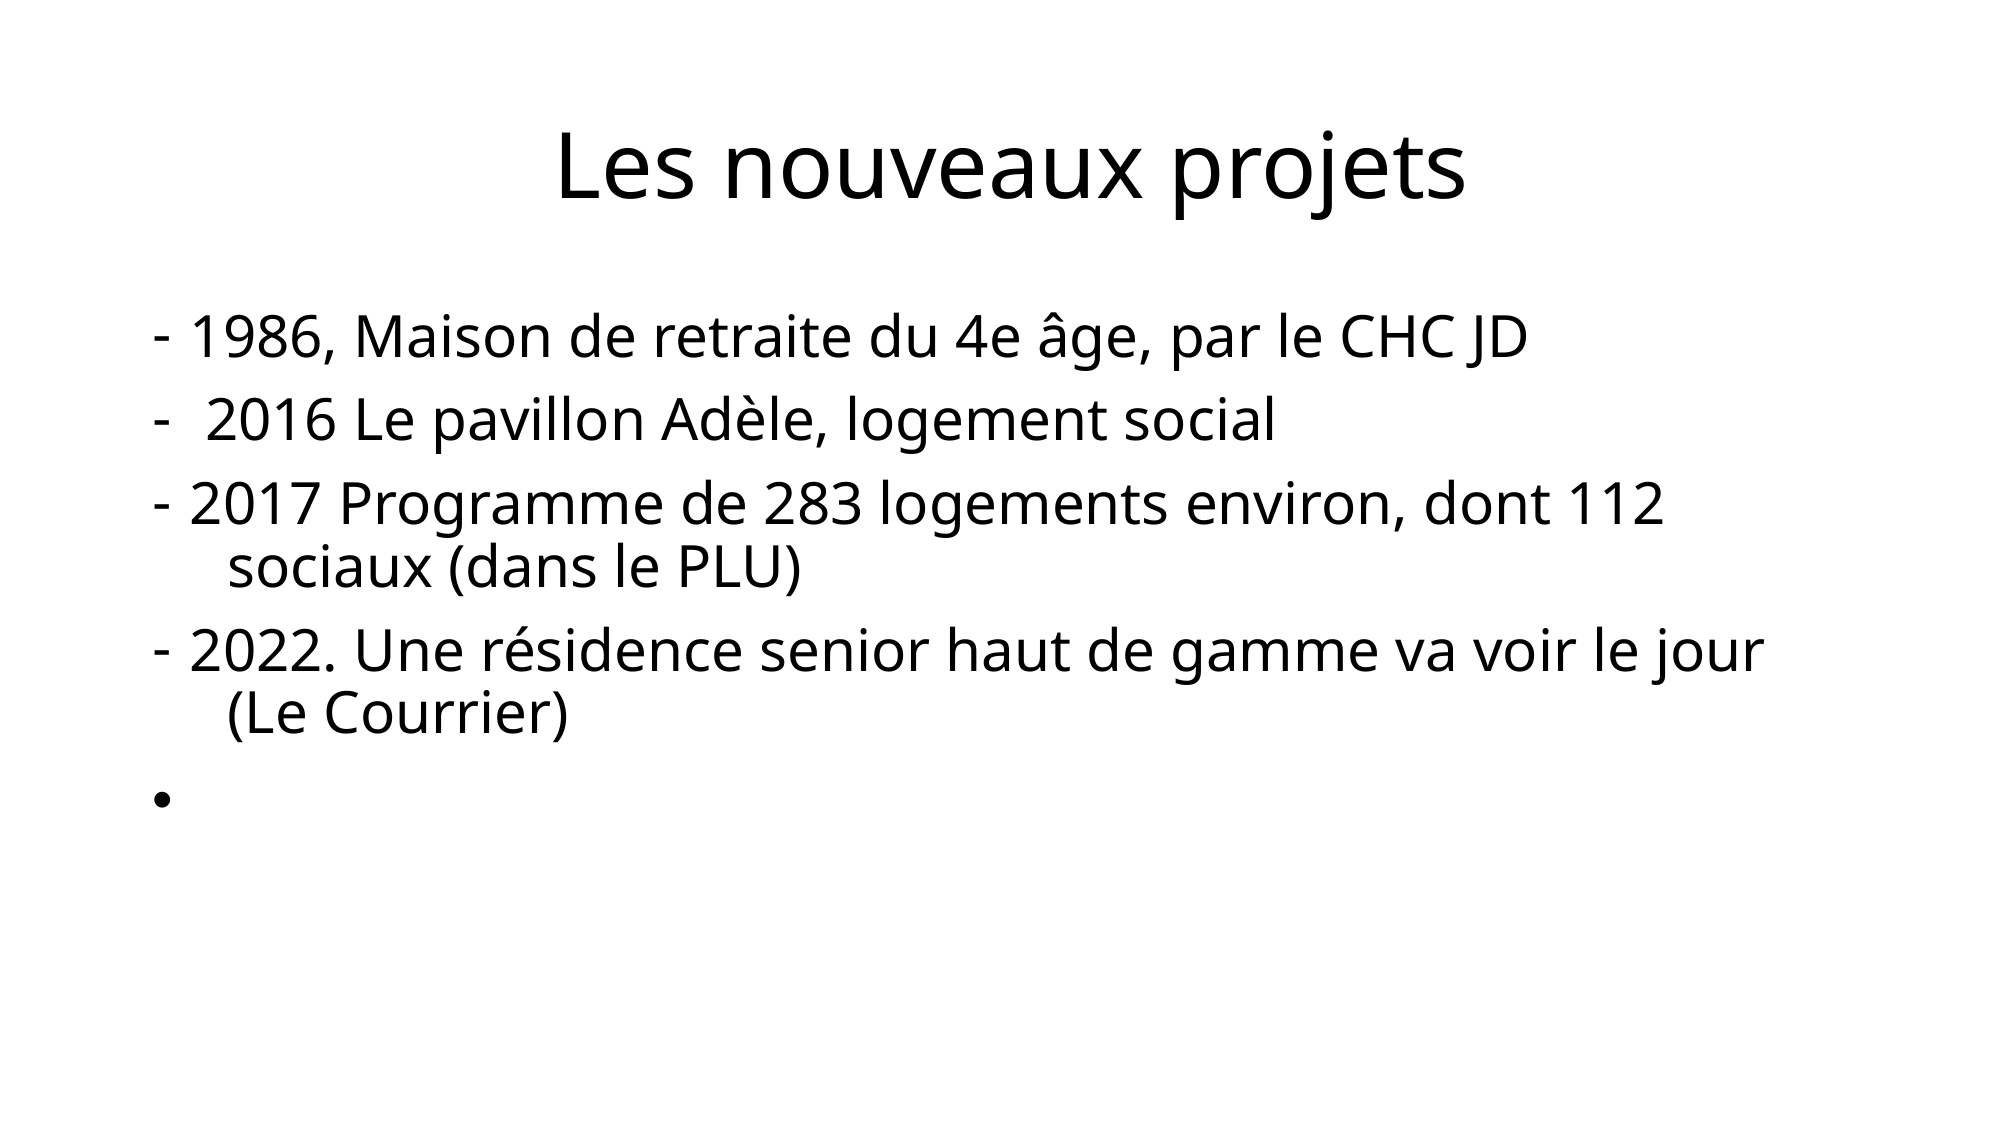

# Les nouveaux projets
1986, Maison de retraite du 4e âge, par le CHC JD
 2016 Le pavillon Adèle, logement social
2017 Programme de 283 logements environ, dont 112 sociaux (dans le PLU)
2022. Une résidence senior haut de gamme va voir le jour (Le Courrier)